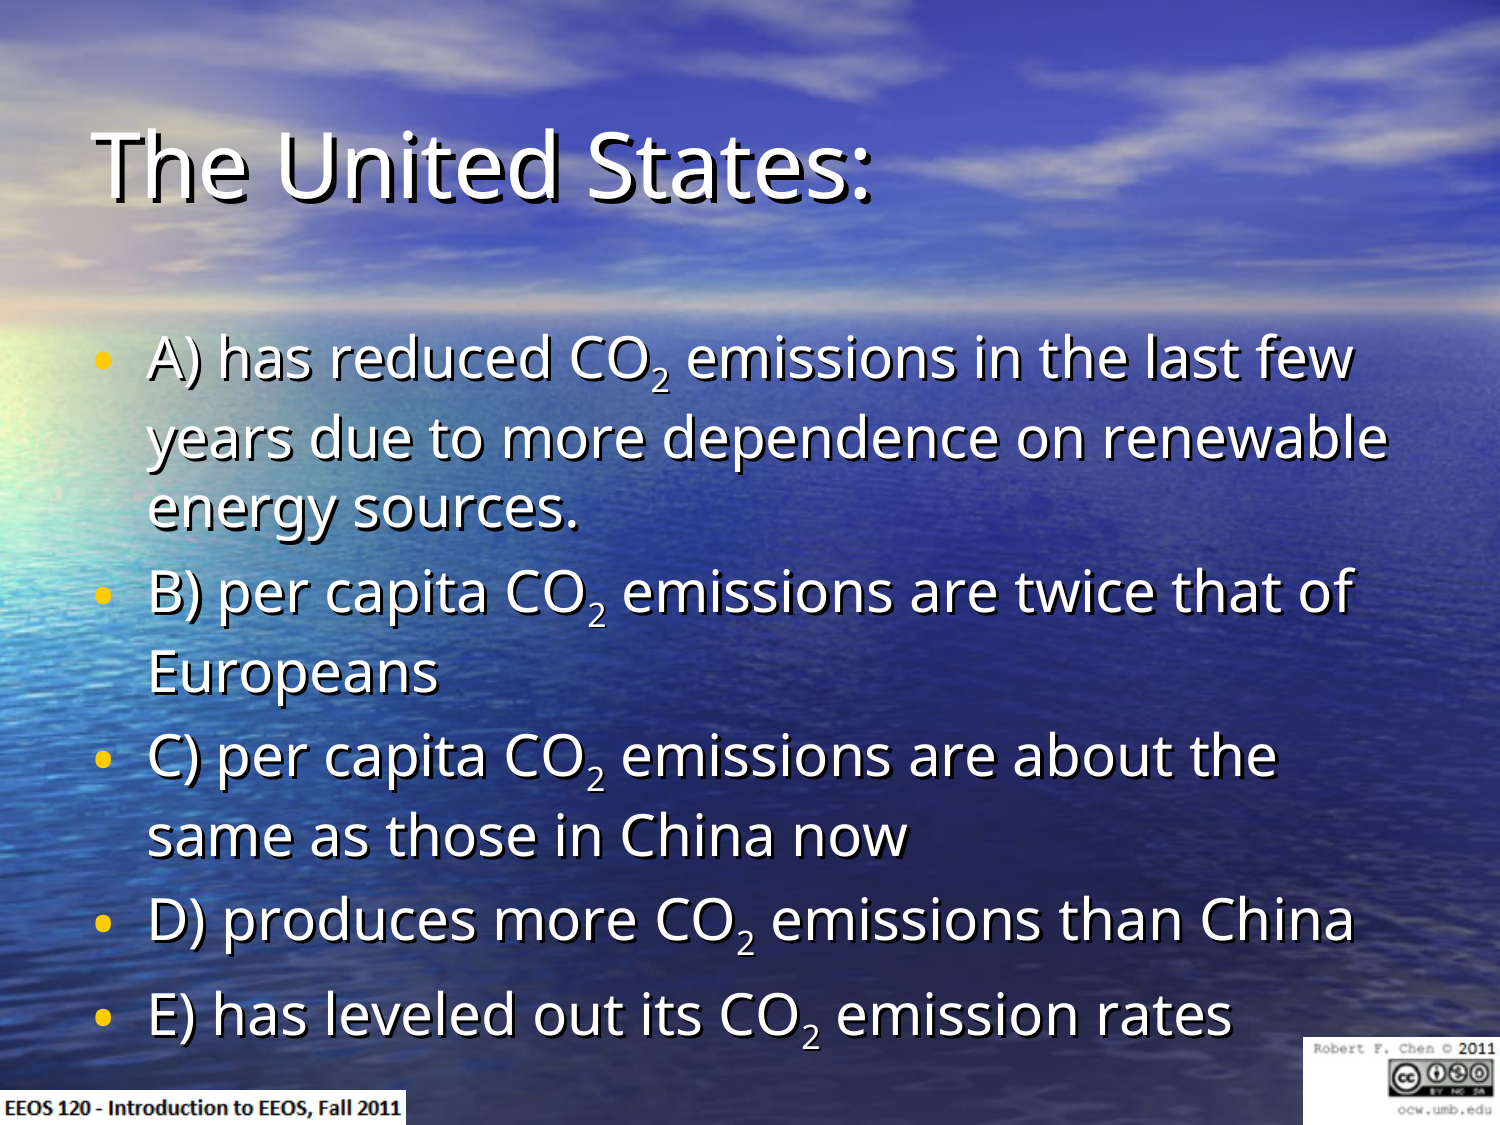

# The United States:
A) has reduced CO2 emissions in the last few years due to more dependence on renewable energy sources.
B) per capita CO2 emissions are twice that of Europeans
C) per capita CO2 emissions are about the same as those in China now
D) produces more CO2 emissions than China
E) has leveled out its CO2 emission rates